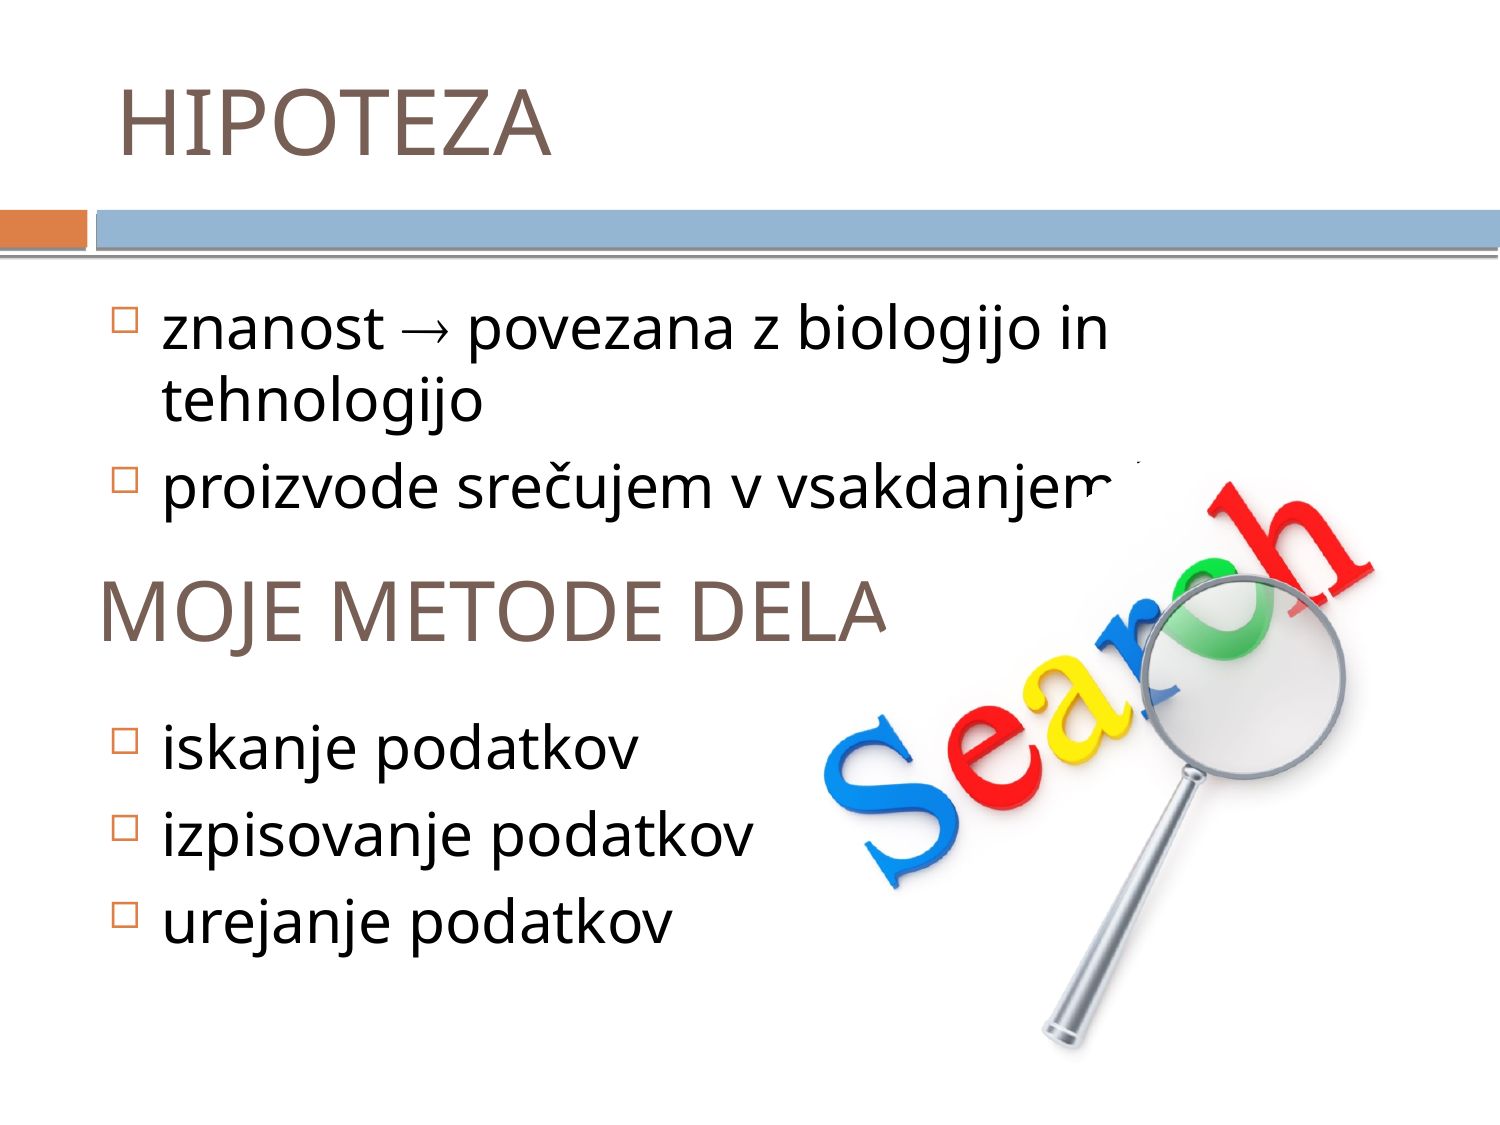

# HIPOTEZA
znanost  povezana z biologijo in tehnologijo
proizvode srečujem v vsakdanjem življenju
iskanje podatkov
izpisovanje podatkov
urejanje podatkov
MOJE METODE DELA